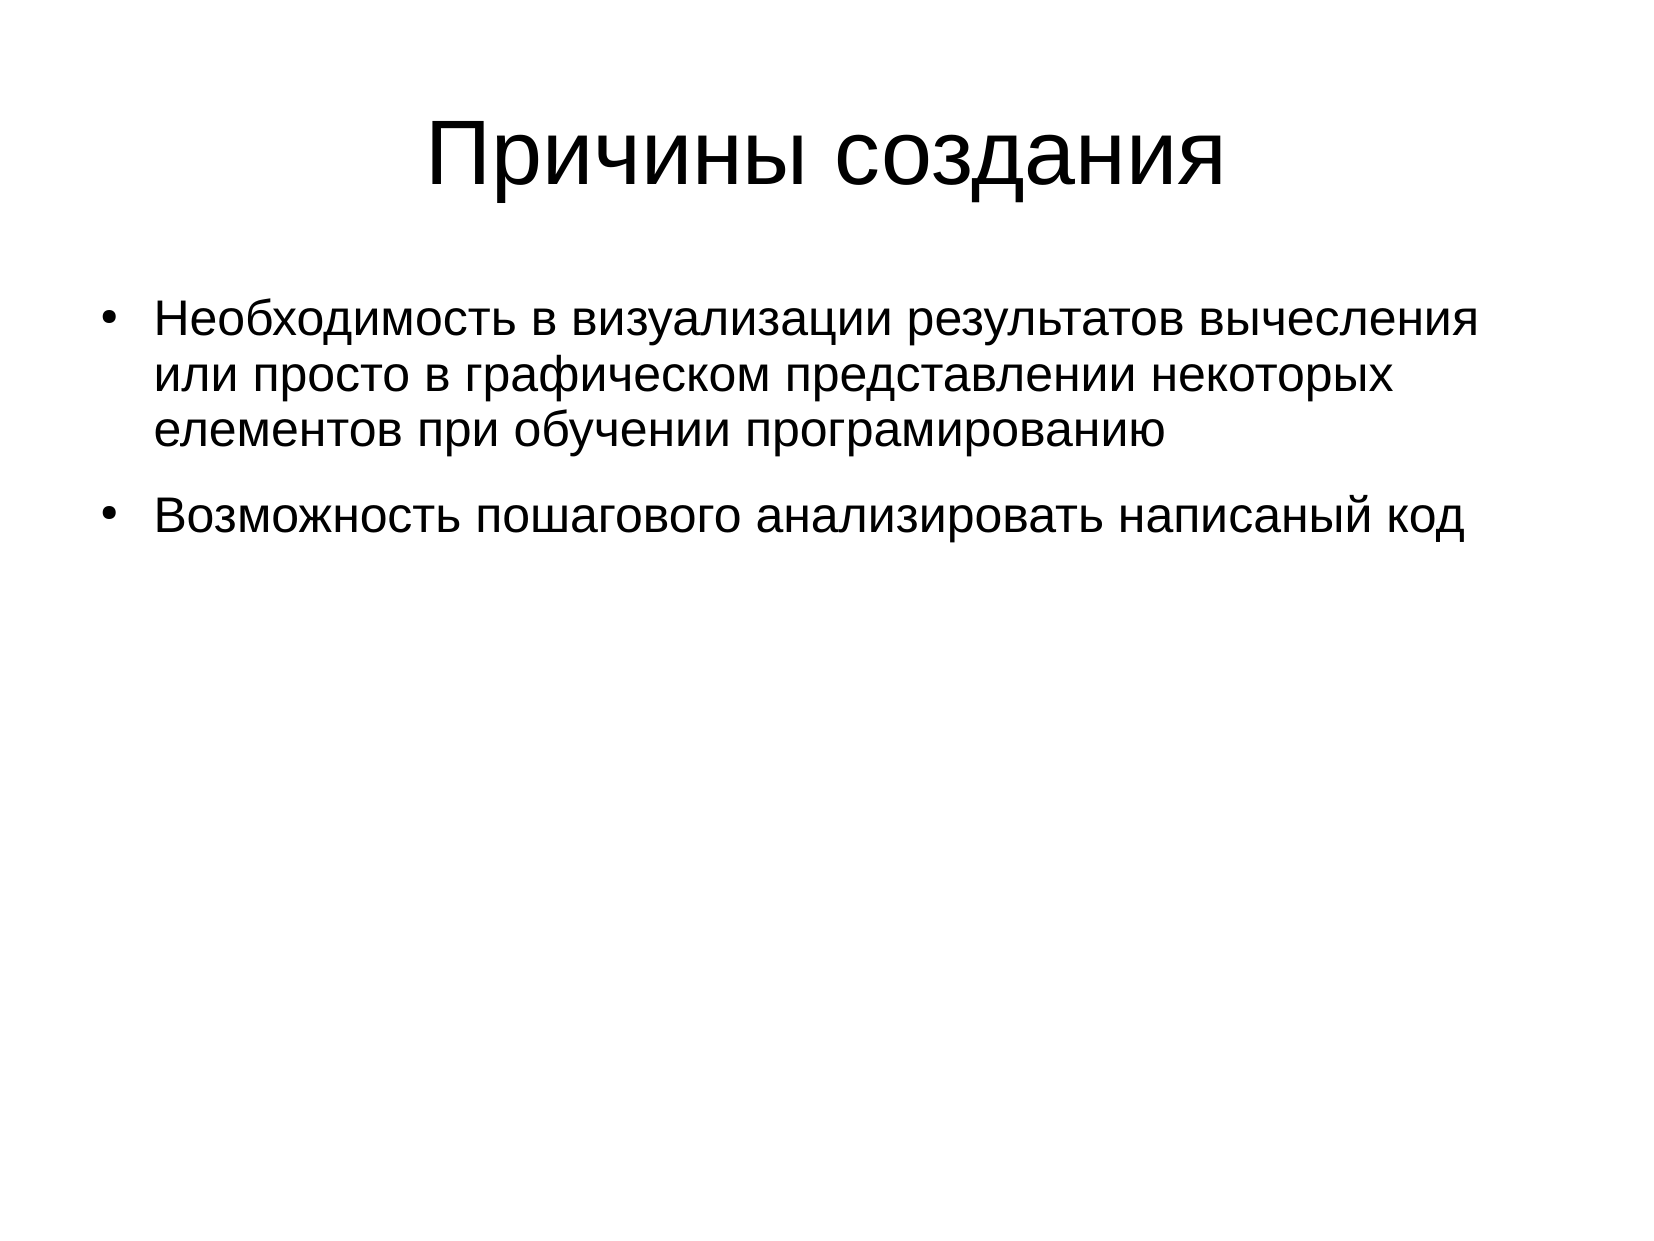

# Причины создания
Необходимость в визуализации результатов вычесления или просто в графическом представлении некоторых елементов при обучении програмированию
Возможность пошагового анализировать написаный код